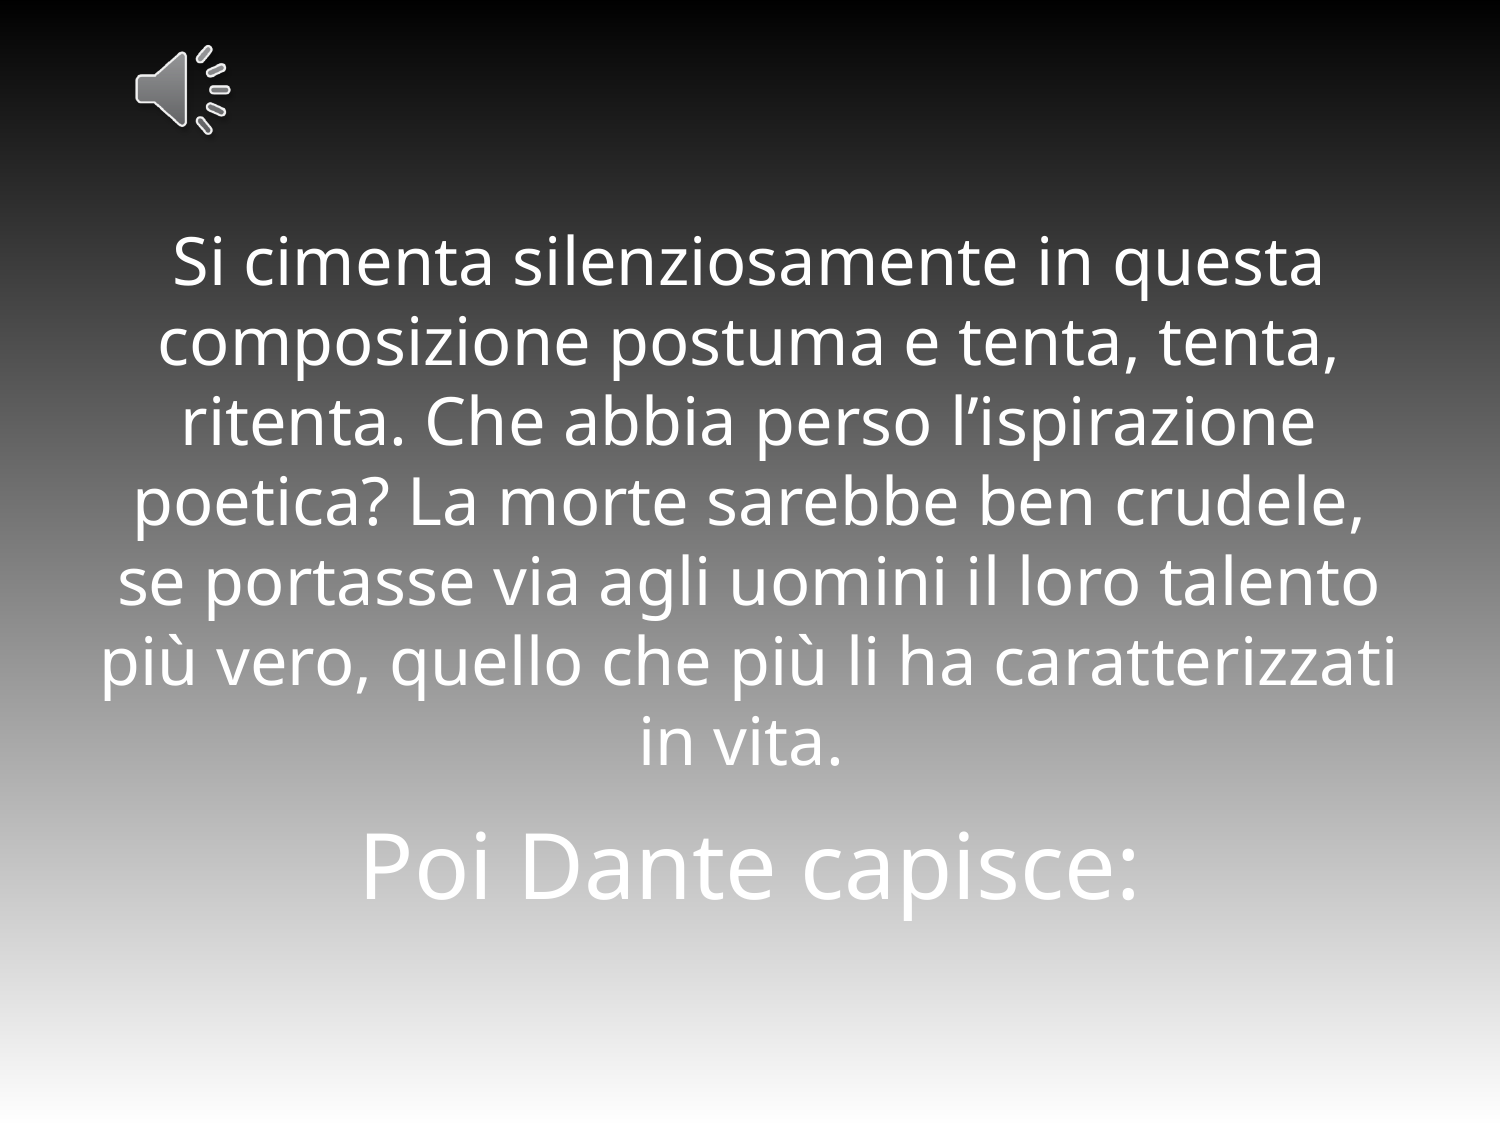

# Si cimenta silenziosamente in questa composizione postuma e tenta, tenta, ritenta. Che abbia perso l’ispirazione poetica? La morte sarebbe ben crudele, se portasse via agli uomini il loro talento più vero, quello che più li ha caratterizzati in vita.
Poi Dante capisce: